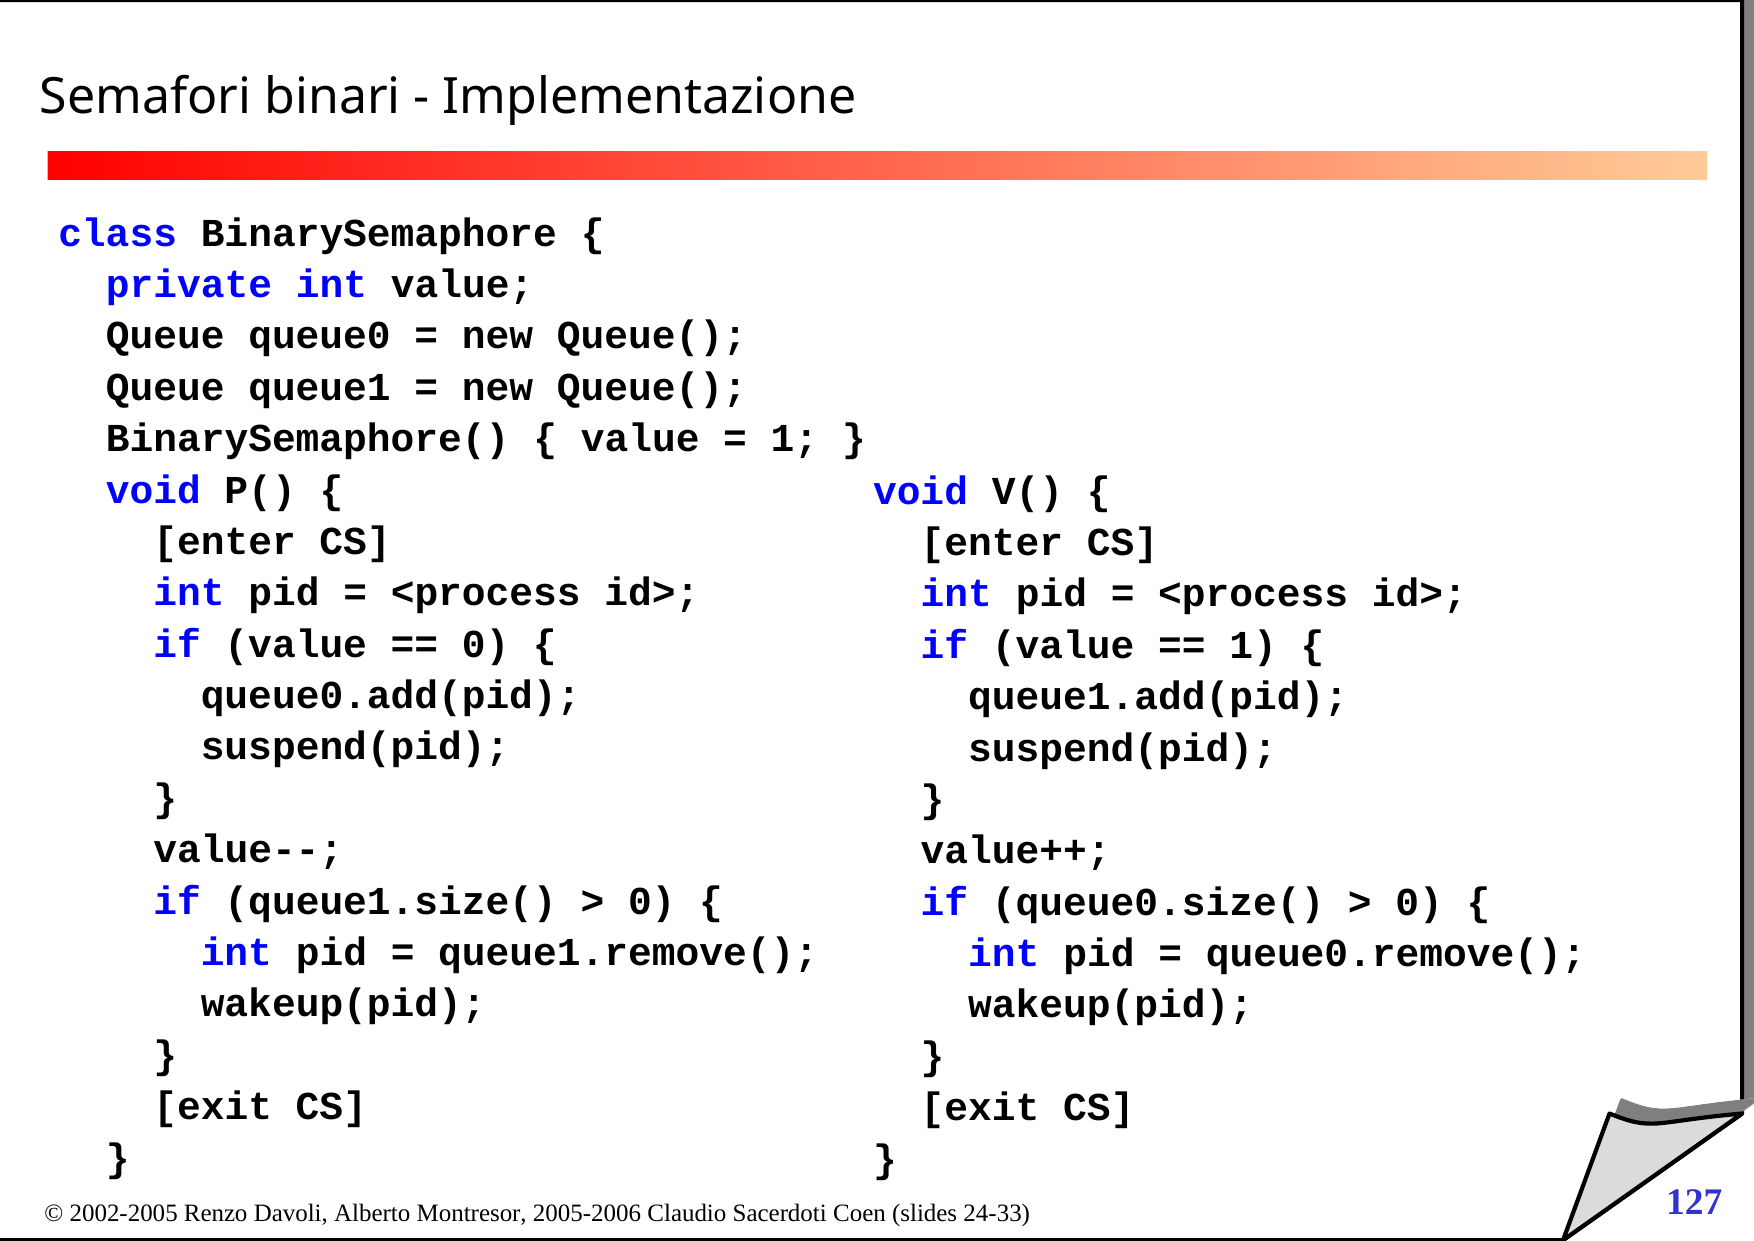

# Semafori binari - Implementazione
class BinarySemaphore {
 private int value;
 Queue queue0 = new Queue();
 Queue queue1 = new Queue();
 BinarySemaphore() { value = 1; }
 void P() {
 [enter CS]
 int pid = <process id>;
 if (value == 0) {
 queue0.add(pid);
 suspend(pid);
 }
 value--;
 if (queue1.size() > 0) {
 int pid = queue1.remove();
 wakeup(pid);
 }
 [exit CS]
 }
 void V() {
 [enter CS]
 int pid = <process id>;
 if (value == 1) {
 queue1.add(pid);
 suspend(pid);
 }
 value++;
 if (queue0.size() > 0) {
 int pid = queue0.remove();
 wakeup(pid);
 }
 [exit CS]
 }